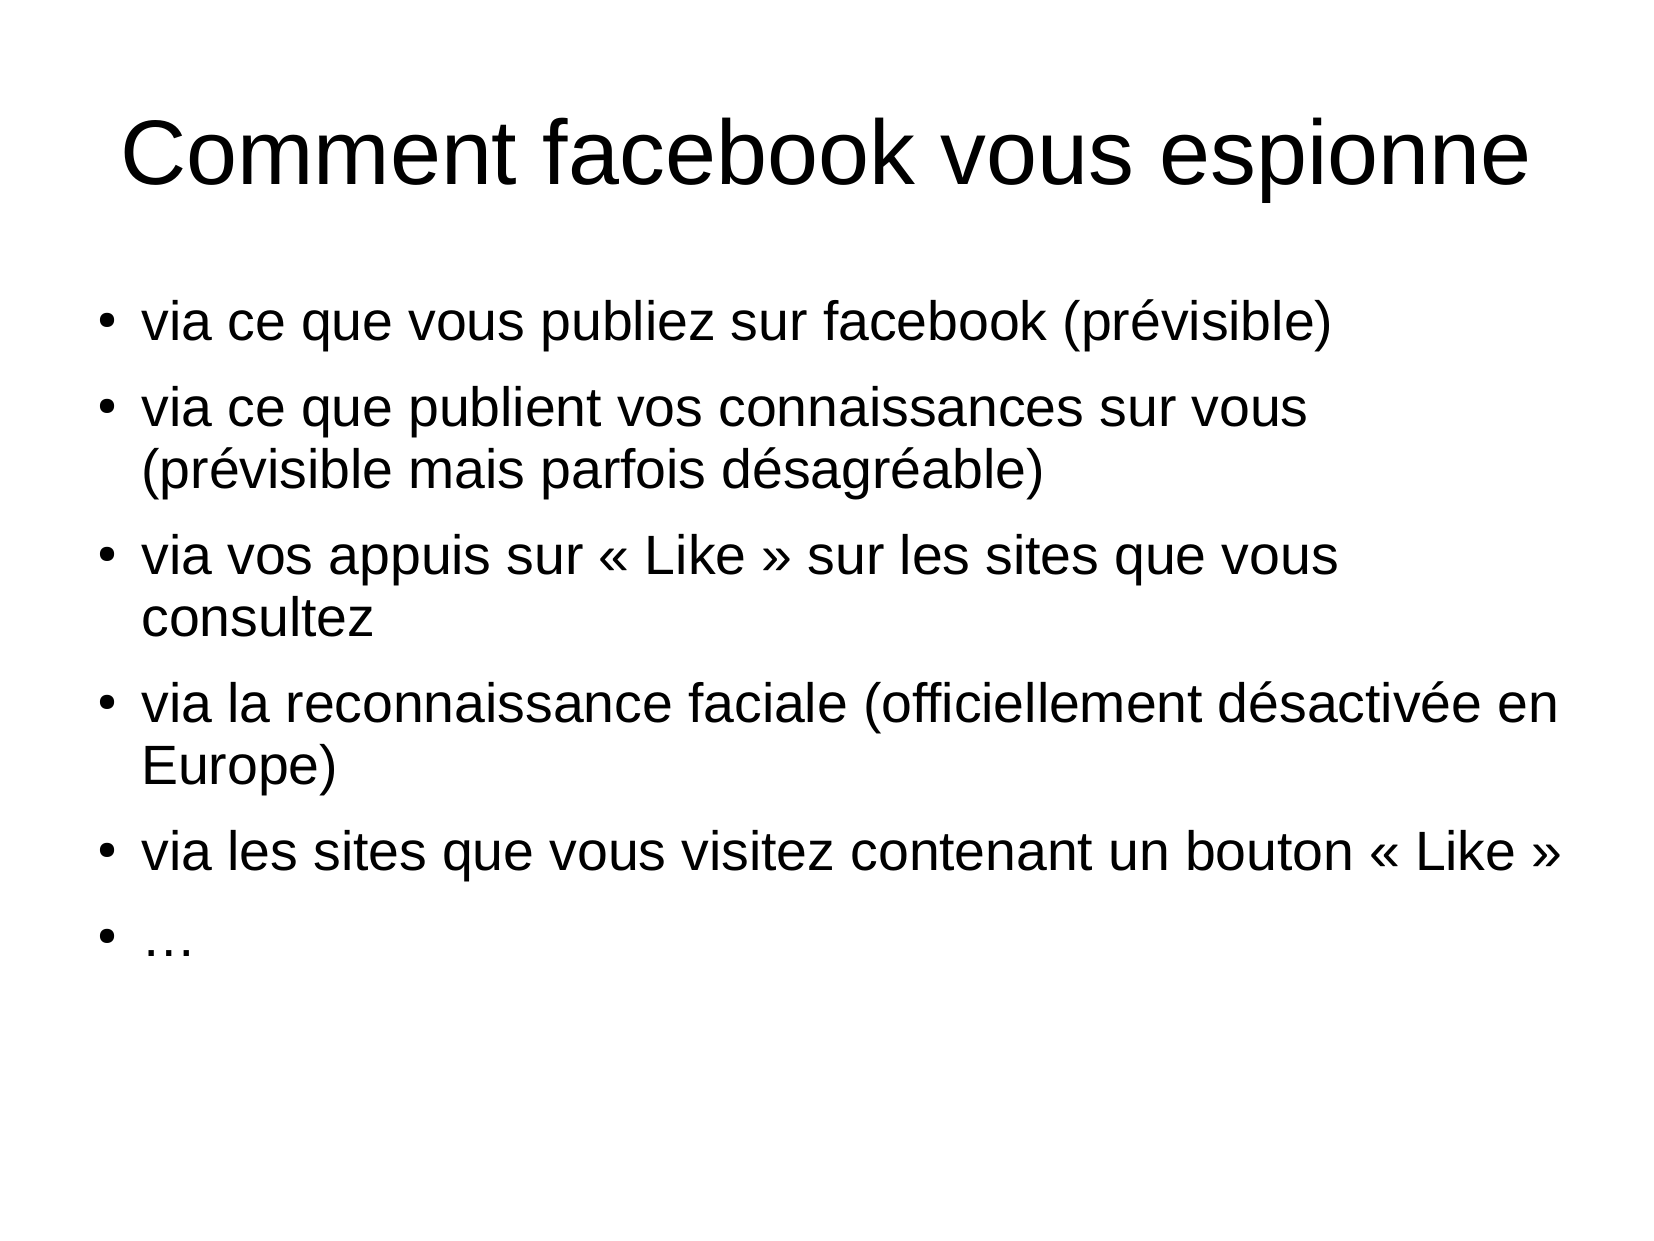

# Comment facebook vous espionne
via ce que vous publiez sur facebook (prévisible)
via ce que publient vos connaissances sur vous (prévisible mais parfois désagréable)
via vos appuis sur « Like » sur les sites que vous consultez
via la reconnaissance faciale (officiellement désactivée en Europe)
via les sites que vous visitez contenant un bouton « Like »
…